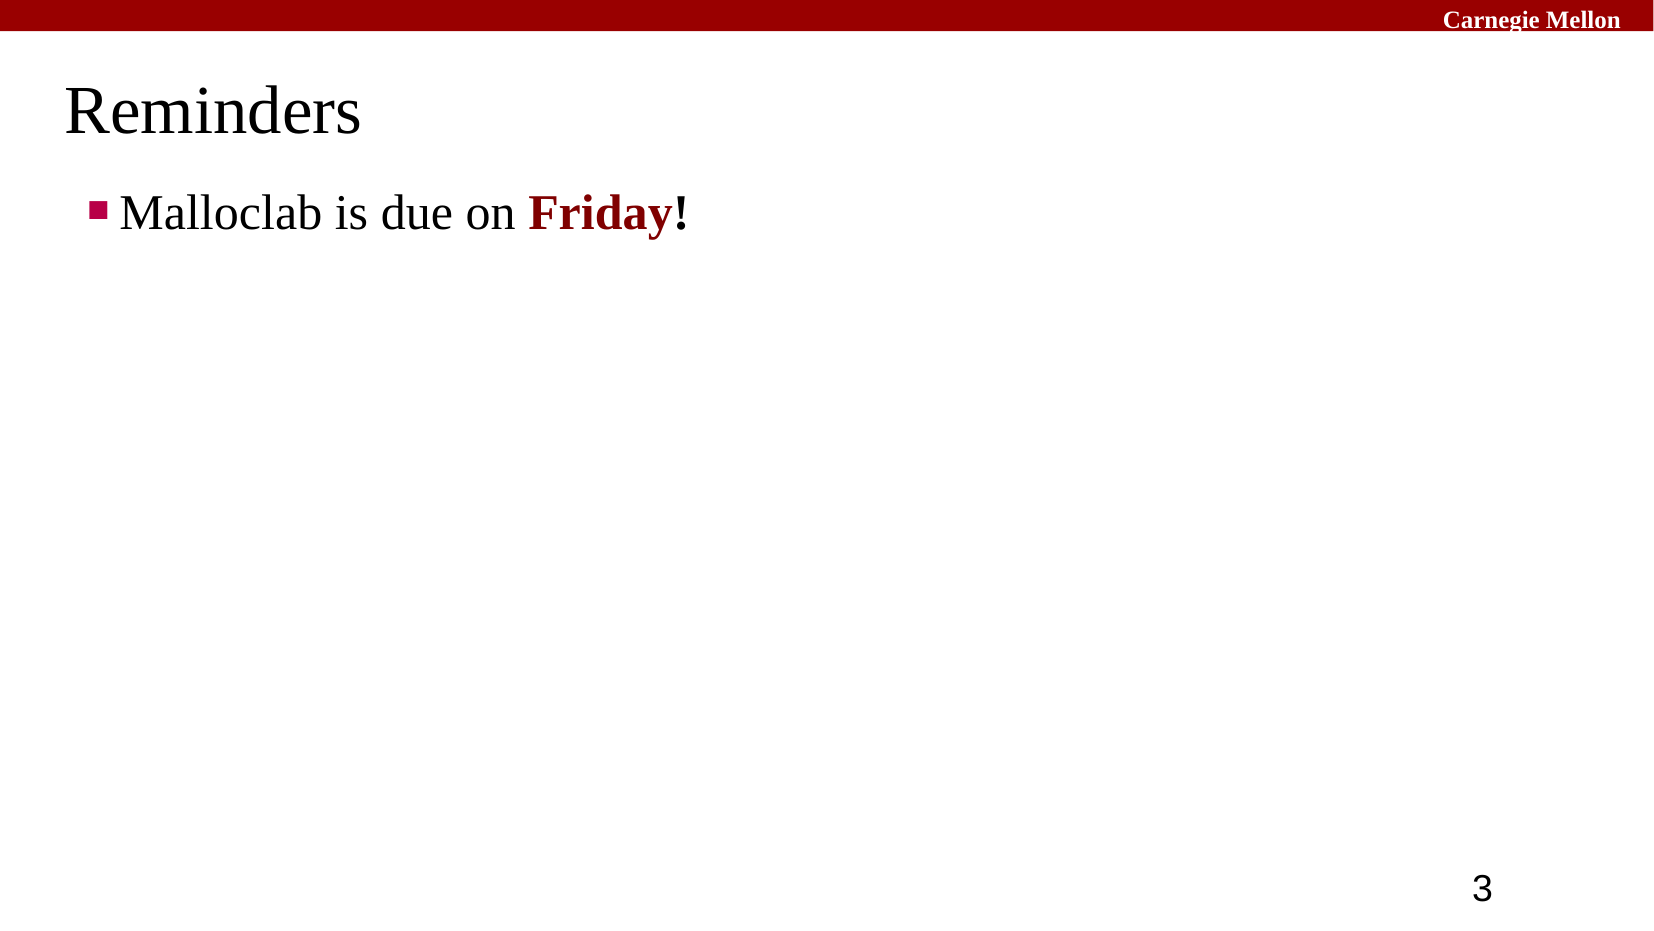

# Reminders
Malloclab is due on Friday!